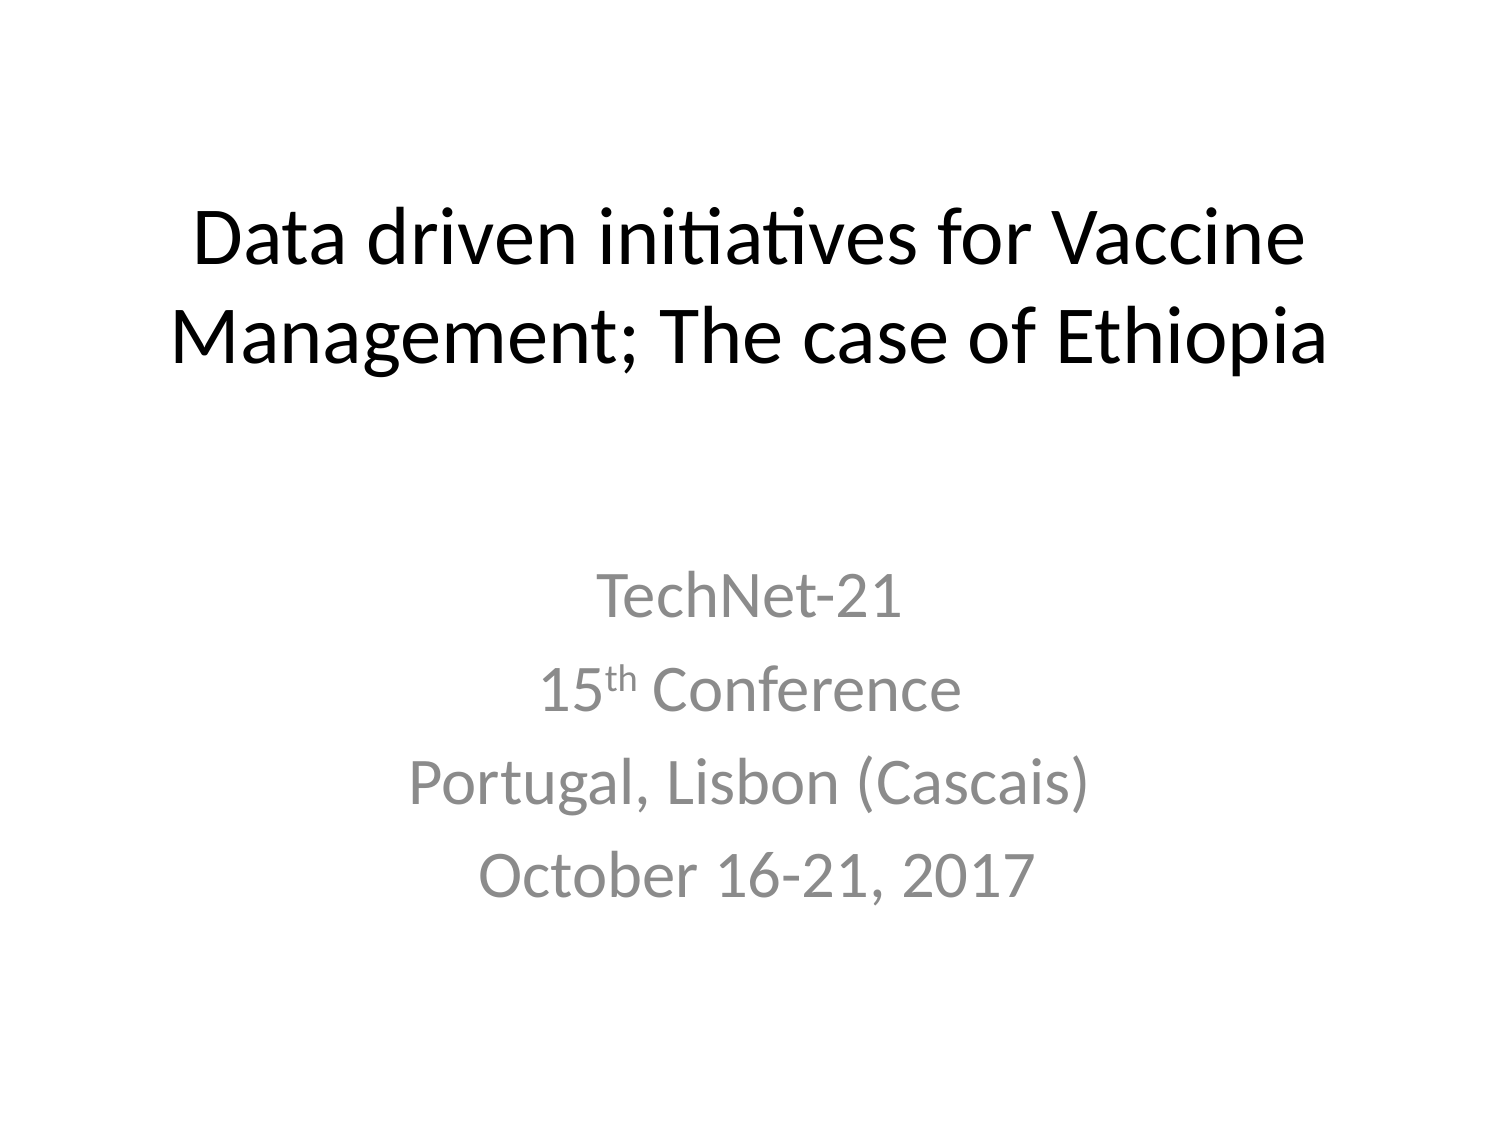

# Data driven initiatives for Vaccine Management; The case of Ethiopia
TechNet-21
15th Conference
Portugal, Lisbon (Cascais)
 October 16-21, 2017